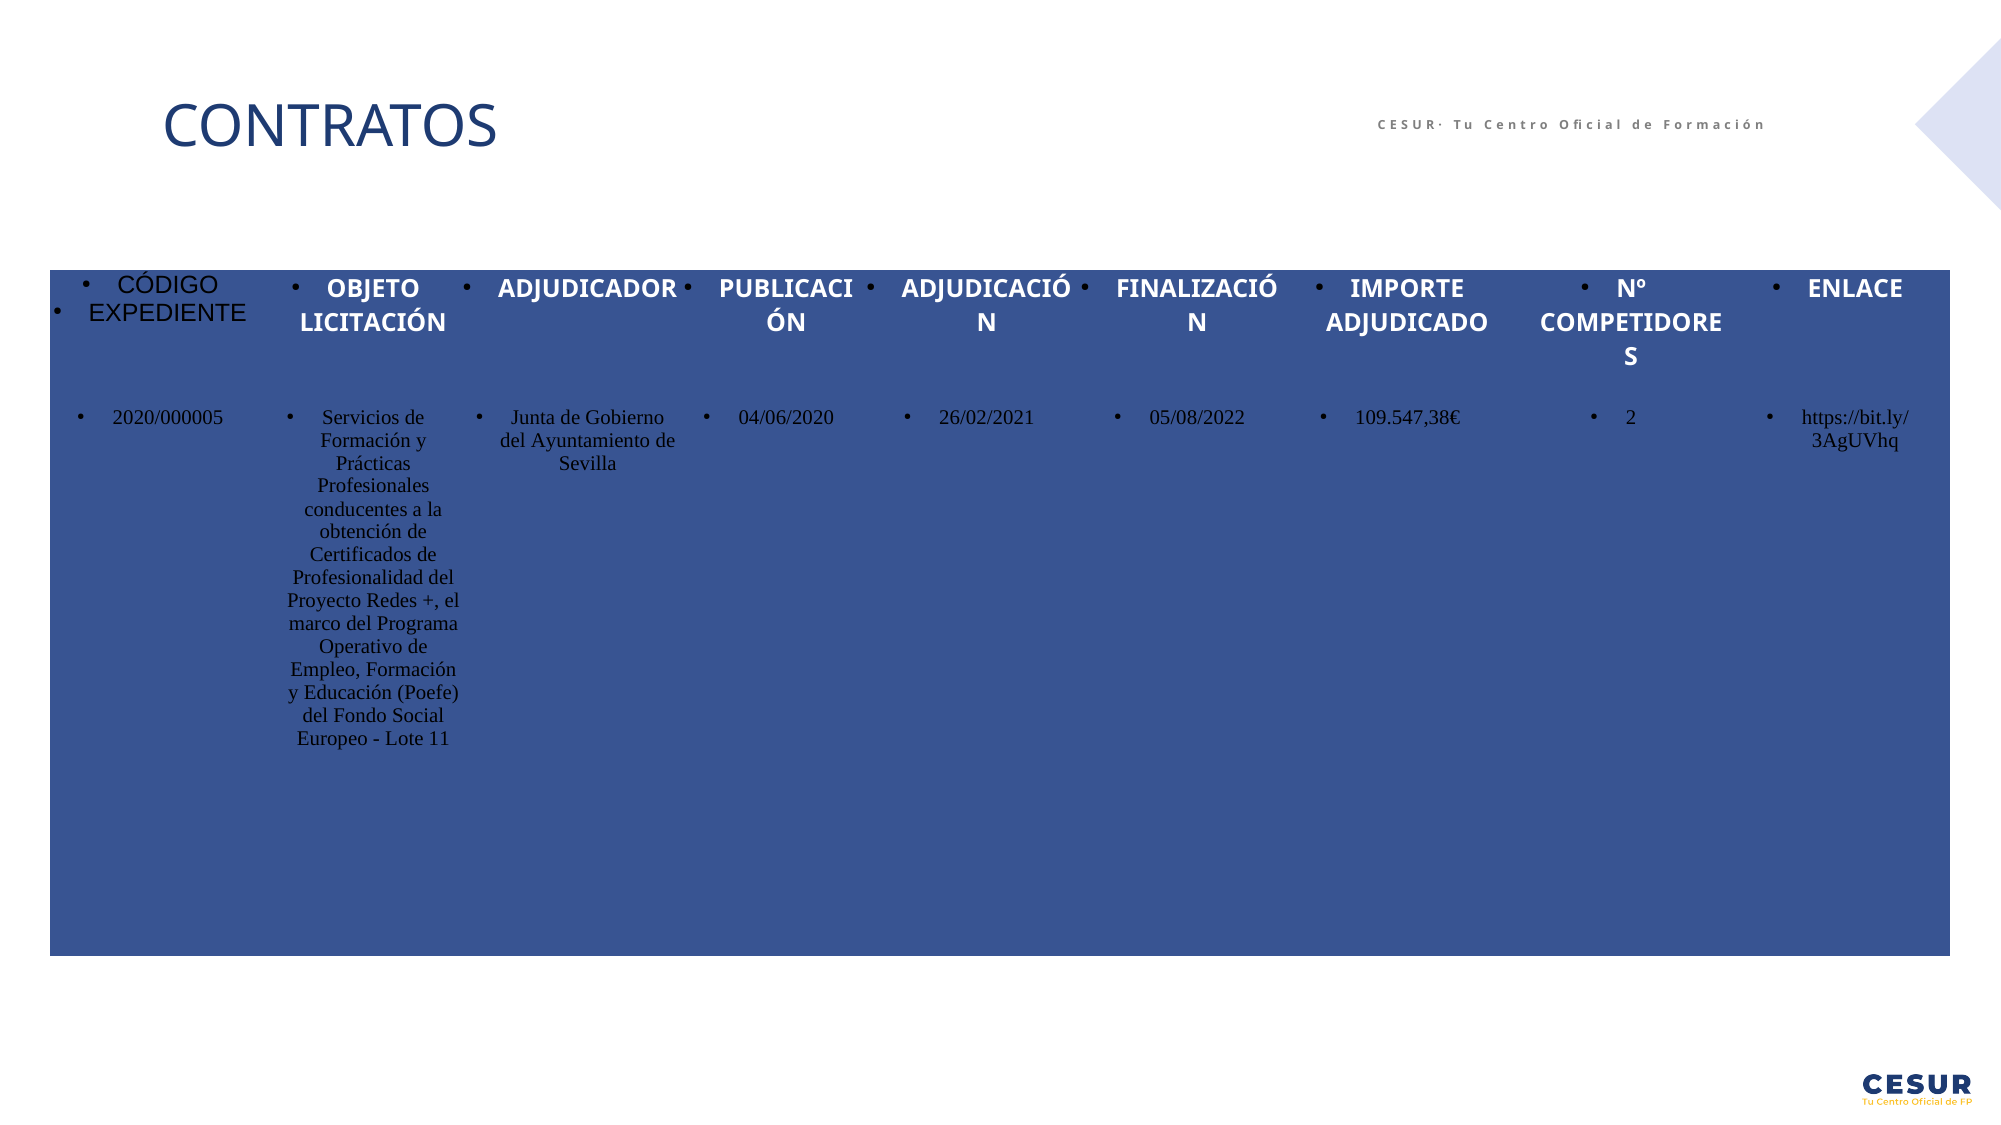

# CONTRATOS
| CÓDIGO EXPEDIENTE | OBJETO LICITACIÓN | ADJUDICADOR | PUBLICACIÓN | ADJUDICACIÓN | FINALIZACIÓN | IMPORTE ADJUDICADO | Nº COMPETIDORES | ENLACE |
| --- | --- | --- | --- | --- | --- | --- | --- | --- |
| 2020/000005 | Servicios de Formación y Prácticas Profesionales conducentes a la obtención de Certificados de Profesionalidad del Proyecto Redes +, el marco del Programa Operativo de Empleo, Formación y Educación (Poefe) del Fondo Social Europeo - Lote 11 | Junta de Gobierno del Ayuntamiento de Sevilla | 04/06/2020 | 26/02/2021 | 05/08/2022 | 109.547,38€ | 2 | https://bit.ly/3AgUVhq |